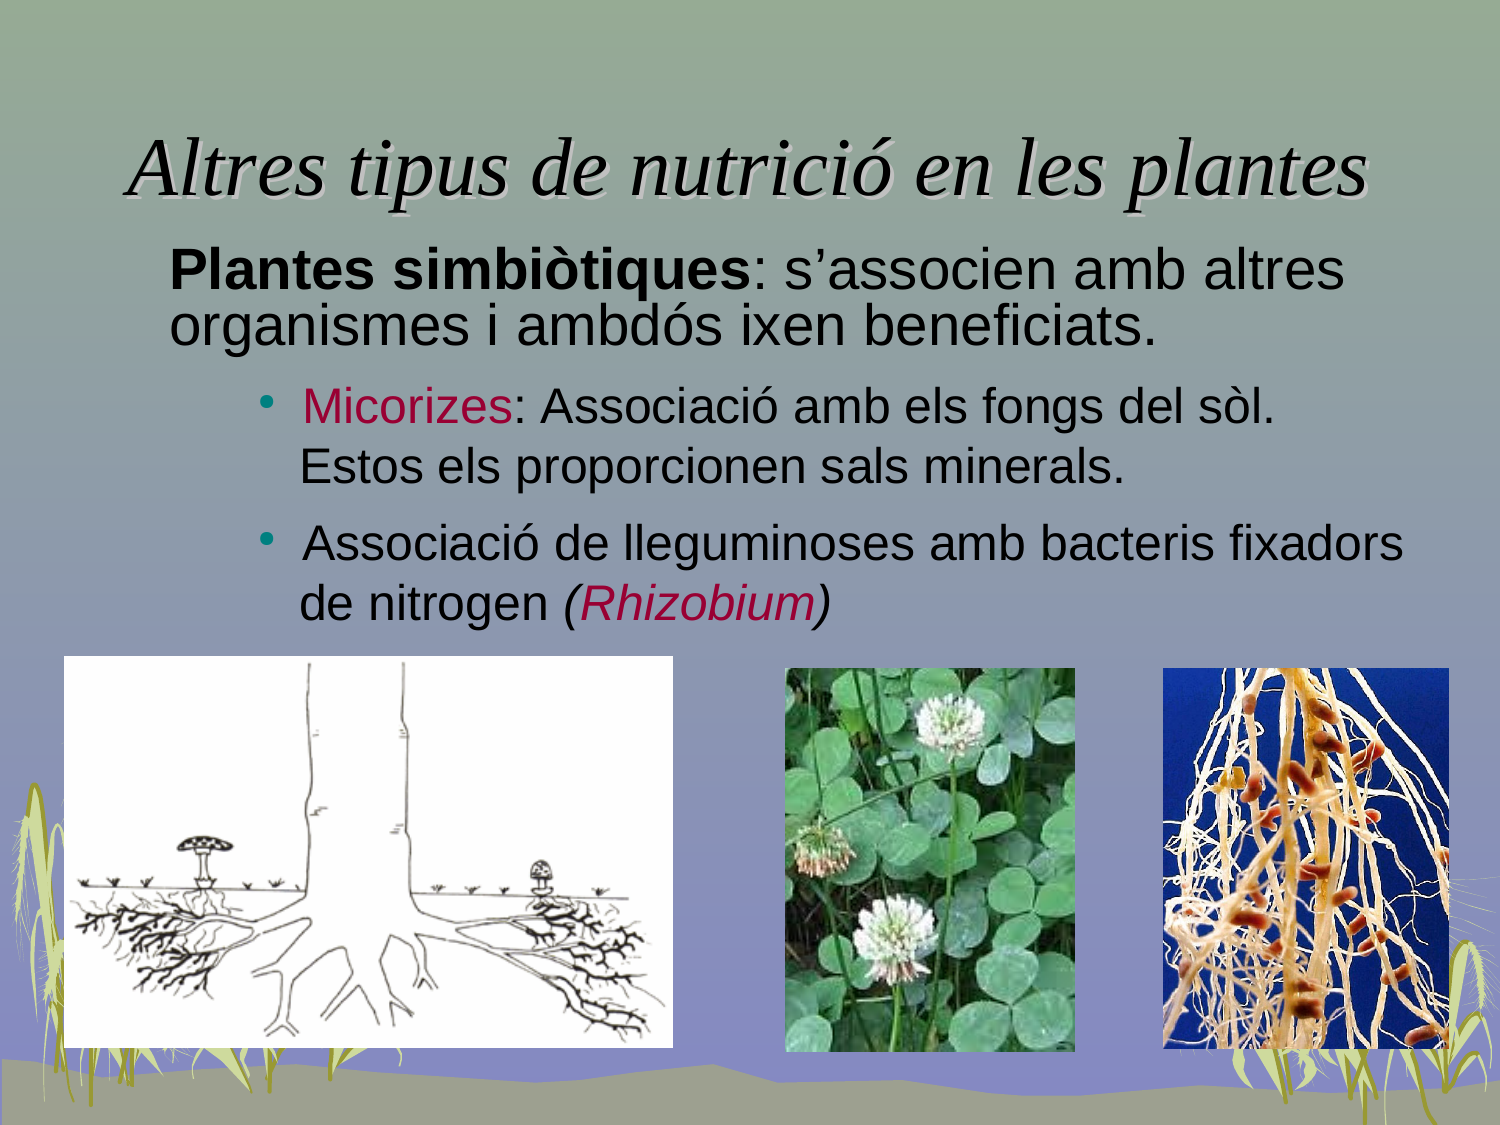

Altres tipus de nutrició en les plantes
# Plantes simbiòtiques: s’associen amb altres organismes i ambdós ixen beneficiats.
Micorizes: Associació amb els fongs del sòl. Estos els proporcionen sals minerals.
Associació de lleguminoses amb bacteris fixadors de nitrogen (Rhizobium)